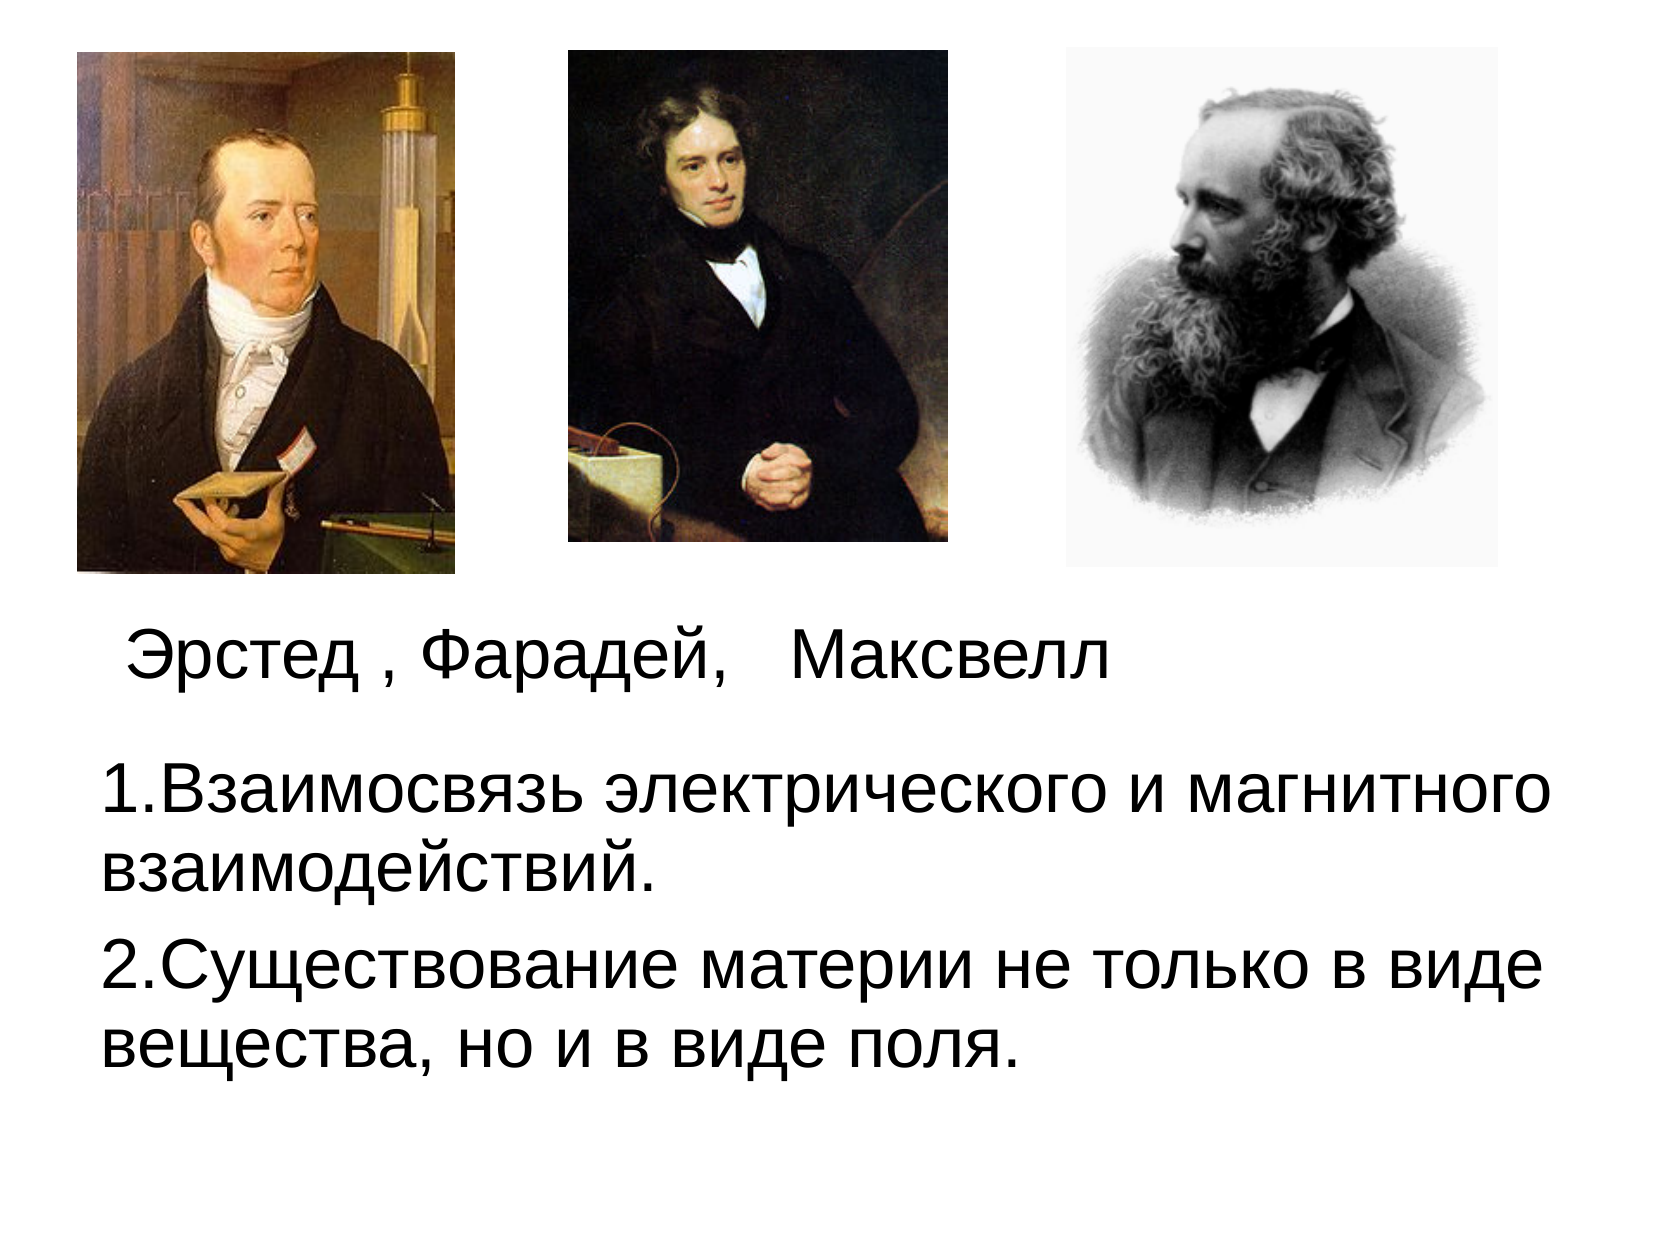

Эрстед , Фарадей, Максвелл
1.Взаимосвязь электрического и магнитного взаимодействий.
2.Существование материи не только в виде вещества, но и в виде поля.